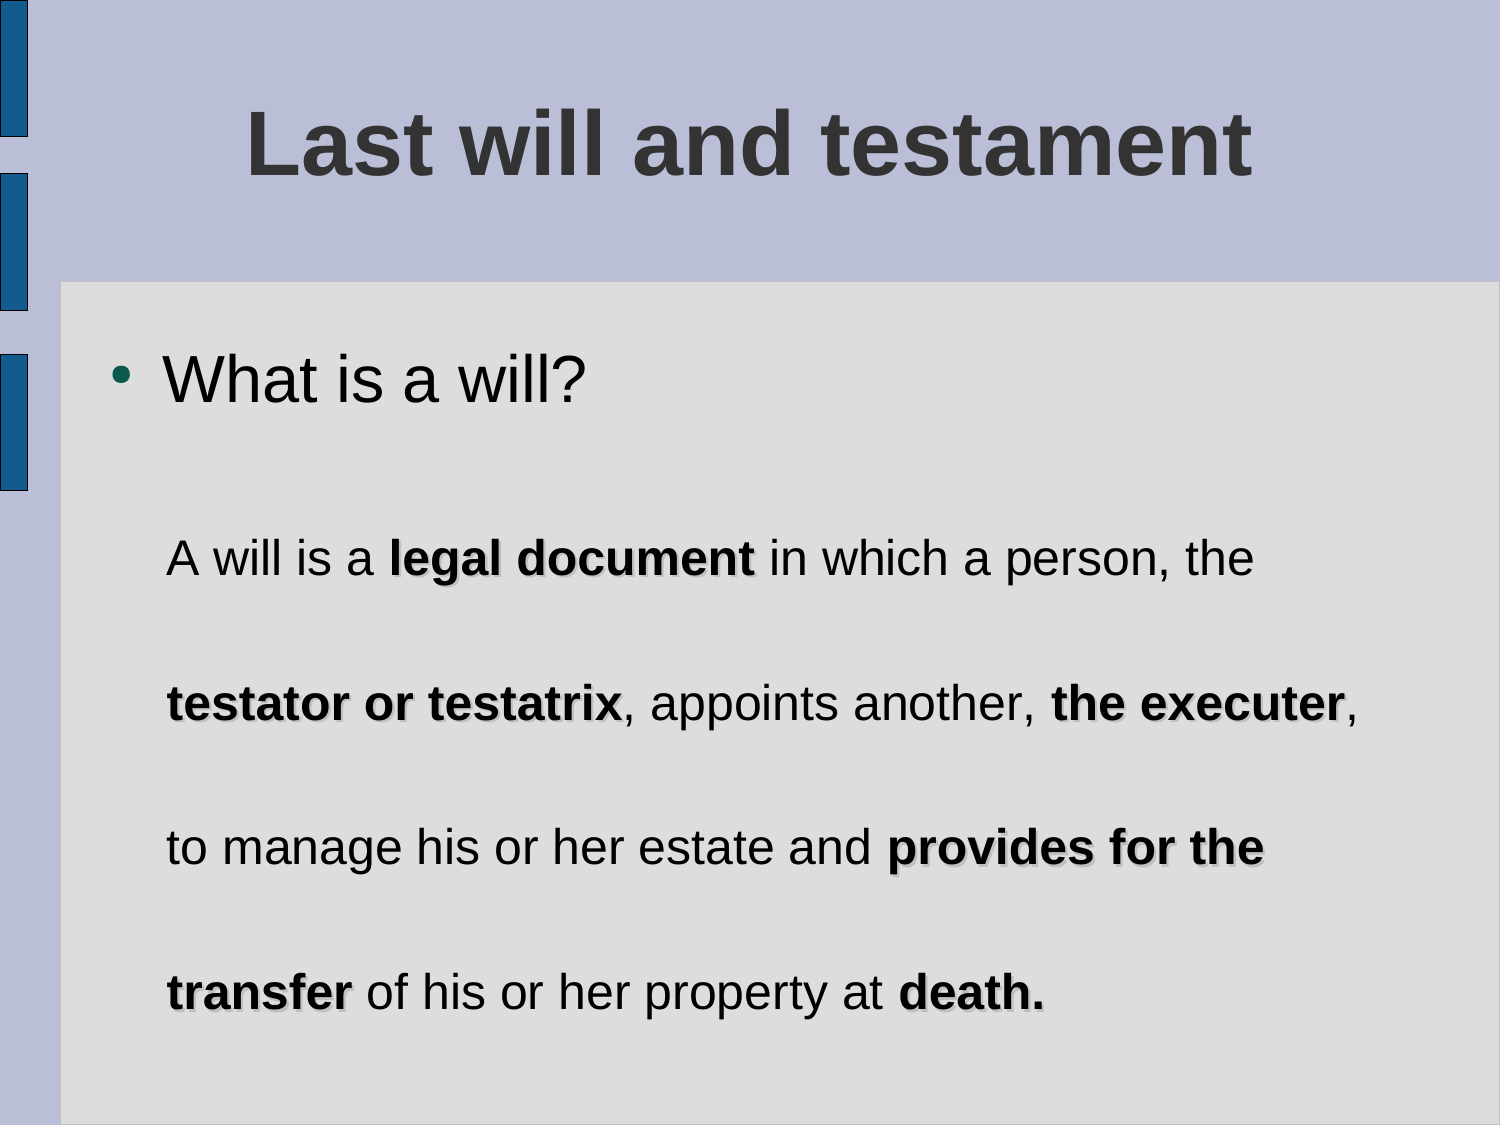

# Last will and testament
What is a will?
A will is a legal document in which a person, the
testator or testatrix, appoints another, the executer,
to manage his or her estate and provides for the
transfer of his or her property at death.